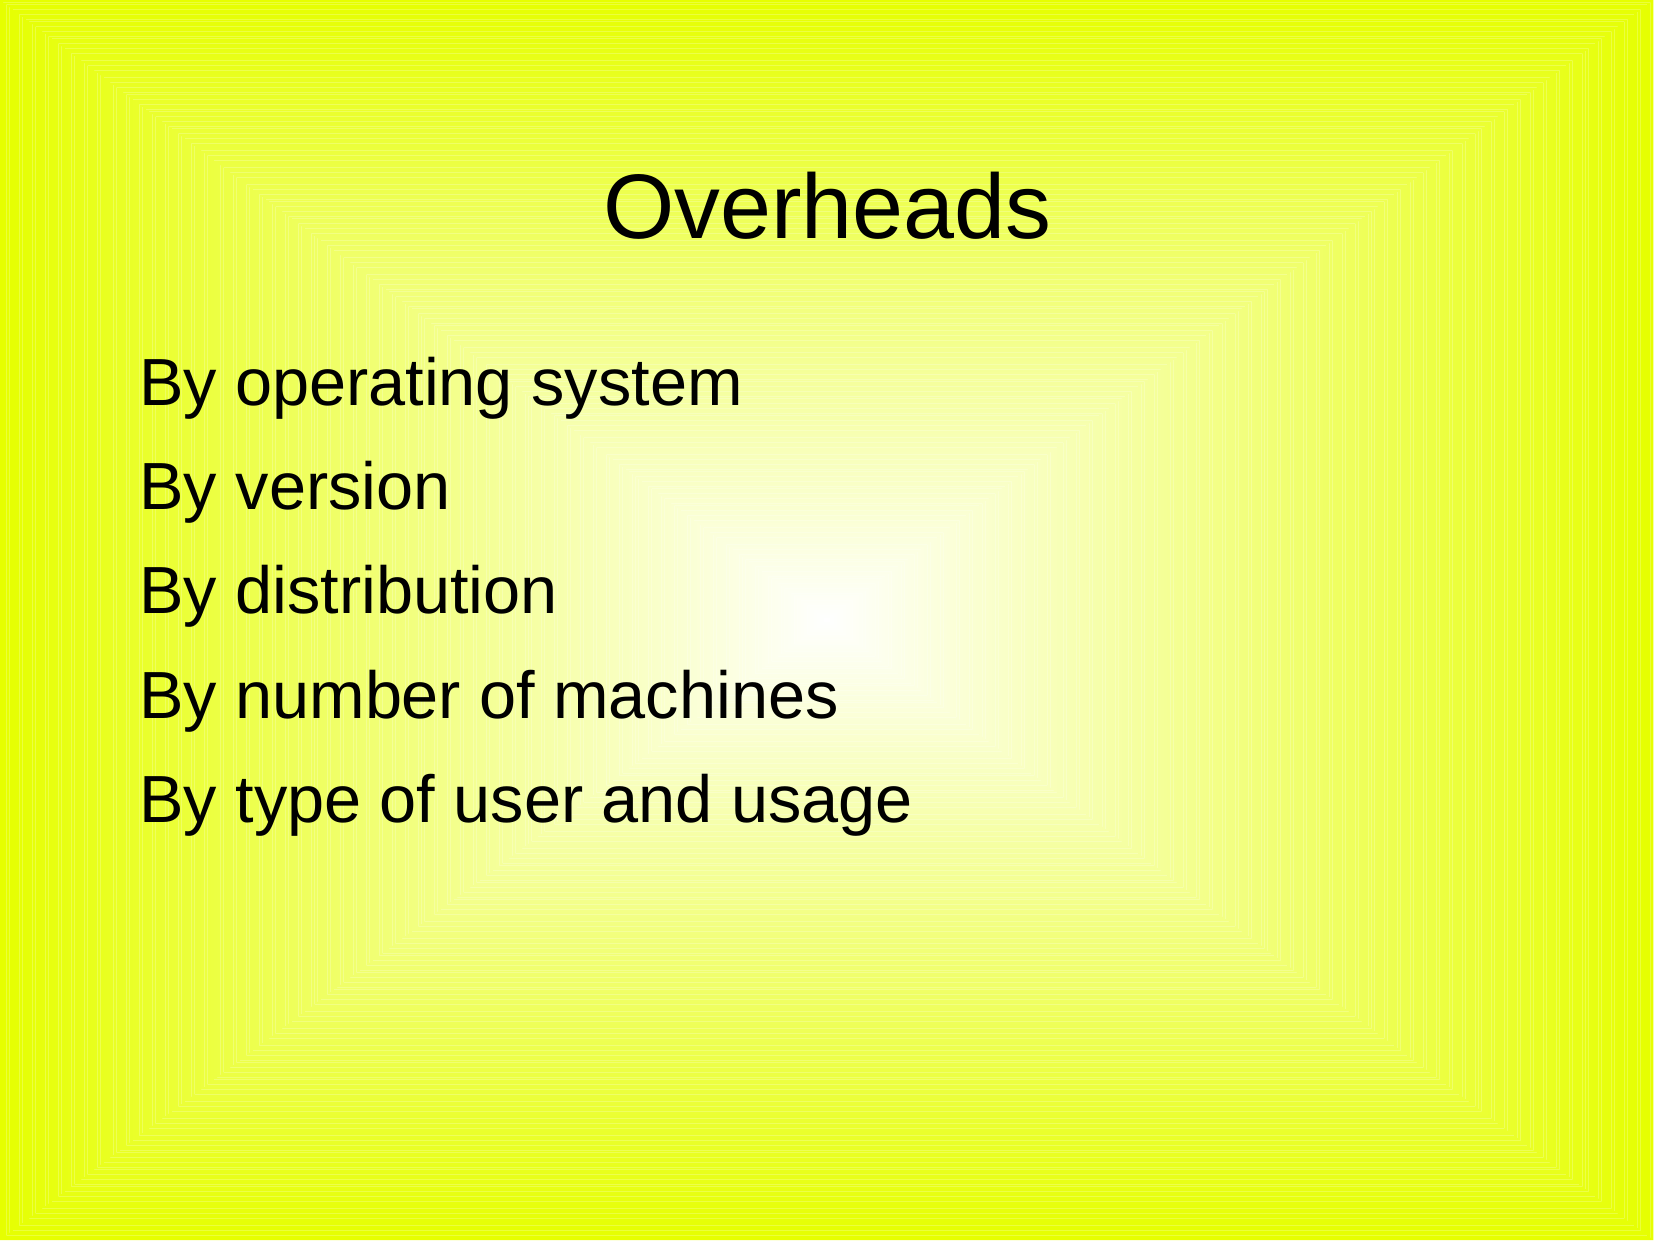

# Overheads
By operating system
By version
By distribution
By number of machines
By type of user and usage